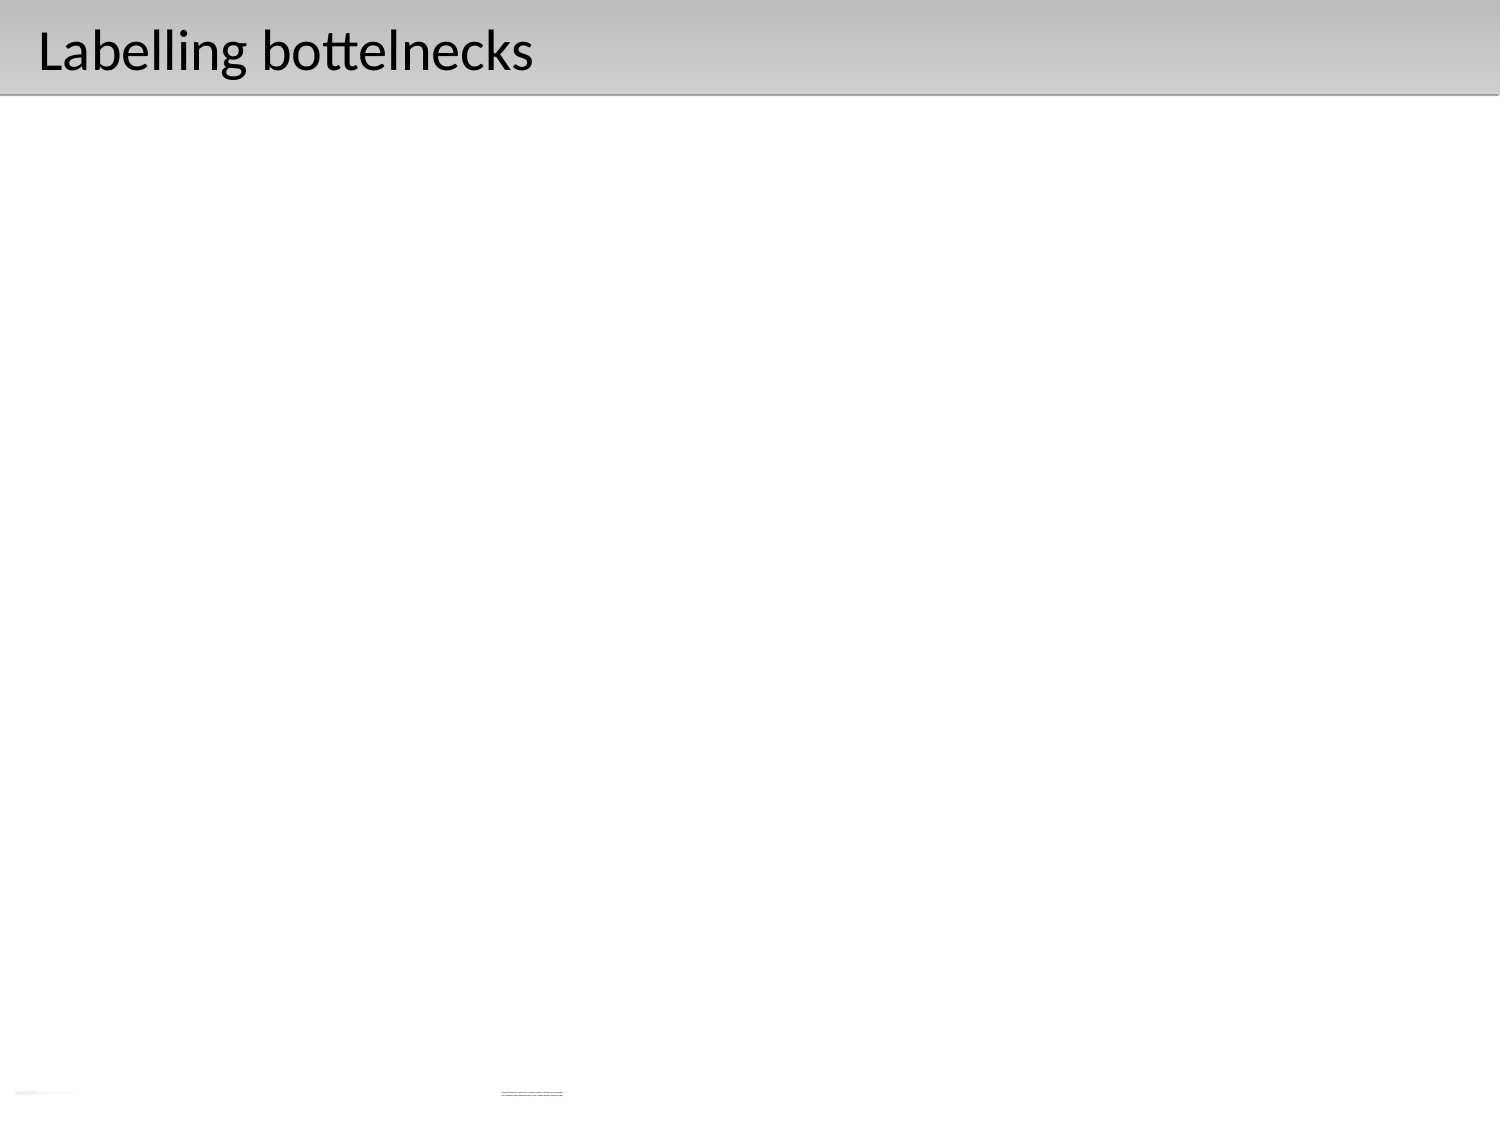

# Labelling bottelnecks
1. most labels are large, so that drag from the interaction of the label with the extracellular matrix may be significant
2. labels are often multivalent and can crosslink binding sites. Crosslinking lowers D through hydrodynamic effects and may trigger biological responses such as transmembrane signaling and interactions with the cytoskeleton. if diffusion is restricted by corrals, crosslinking yields aggregates less likely to cross corral walls.
3. perturbations caused by antibody binding can affect interactions of the labeled protein with other proteins
Finally, during a measurement, a particle may disappear as a result of moving out of the focal plane, endocytosis, detachment from the membrane, or photobleaching
Correlated walks are a special case of random walks, in which the moving particle
has a retention of the directional memory over a certain number of trajectory steps